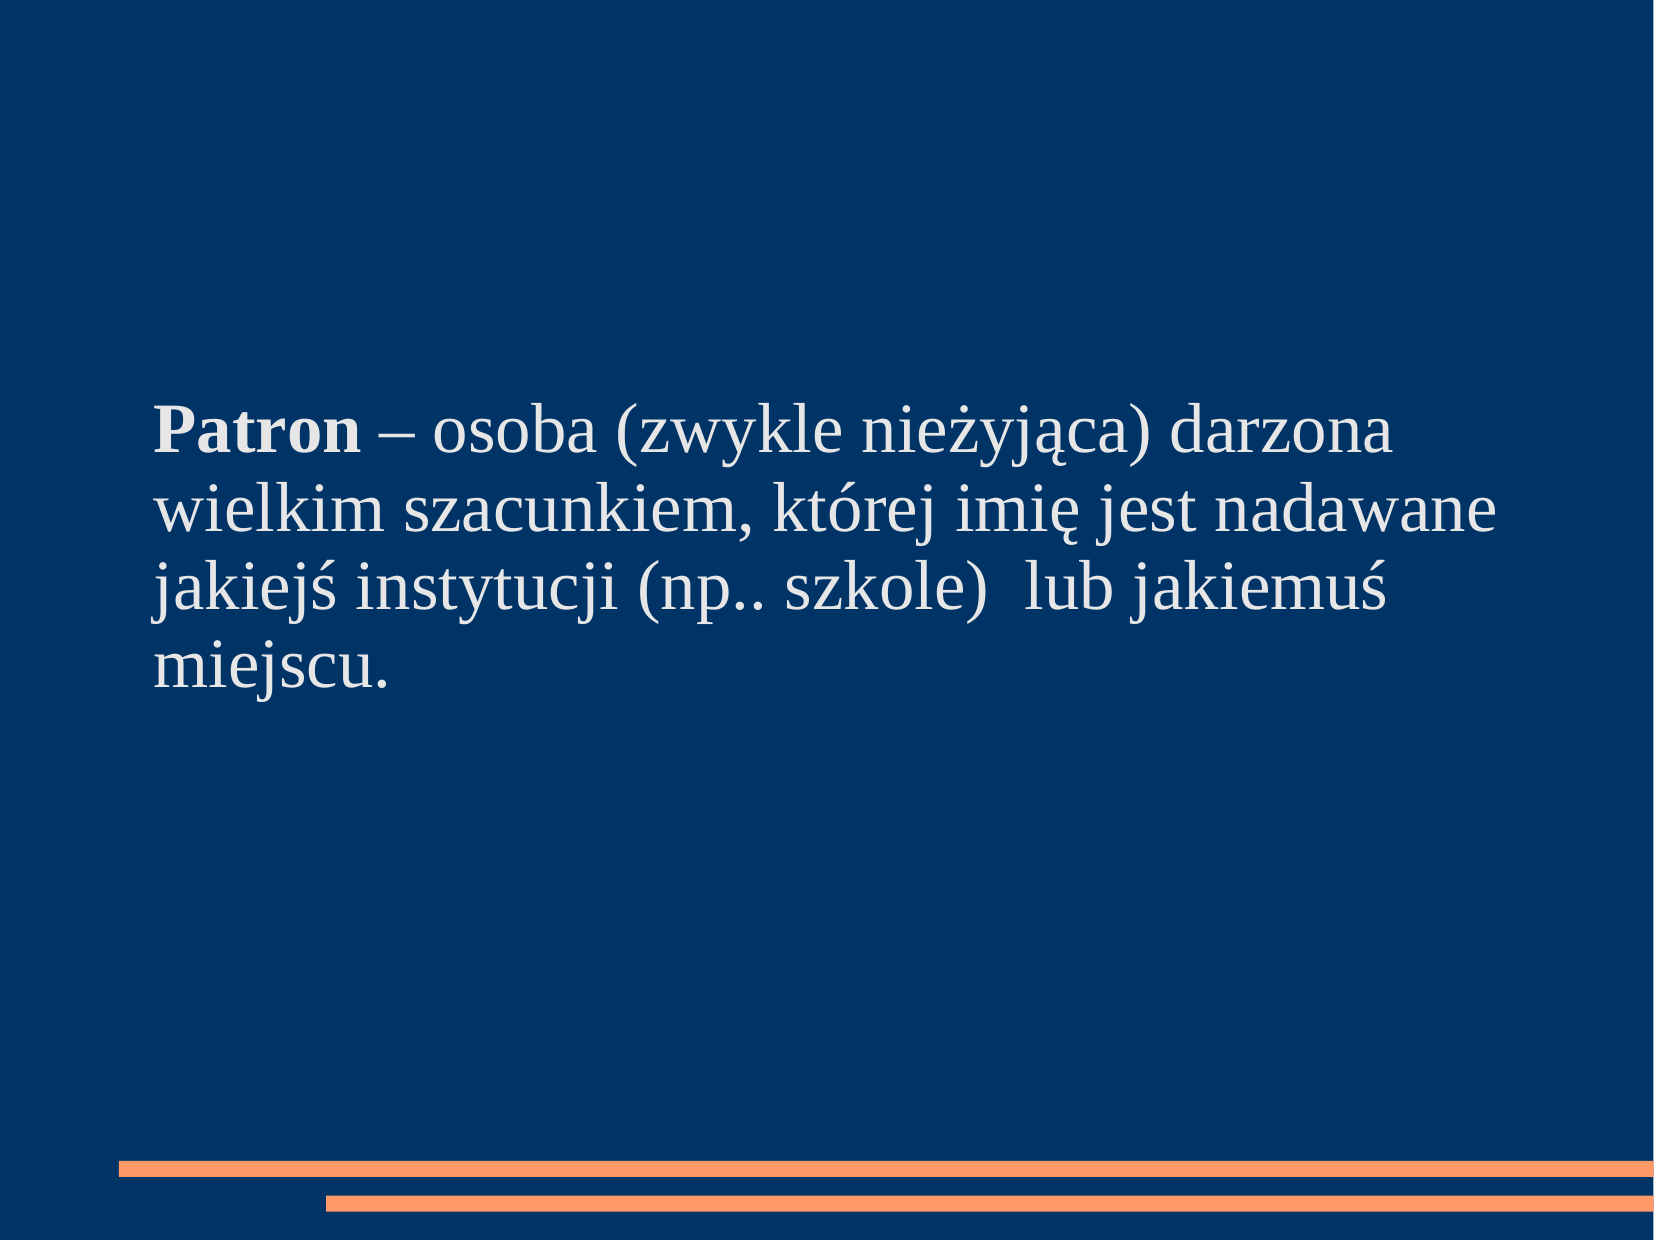

#
Patron – osoba (zwykle nieżyjąca) darzona wielkim szacunkiem, której imię jest nadawane jakiejś instytucji (np.. szkole) lub jakiemuś miejscu.